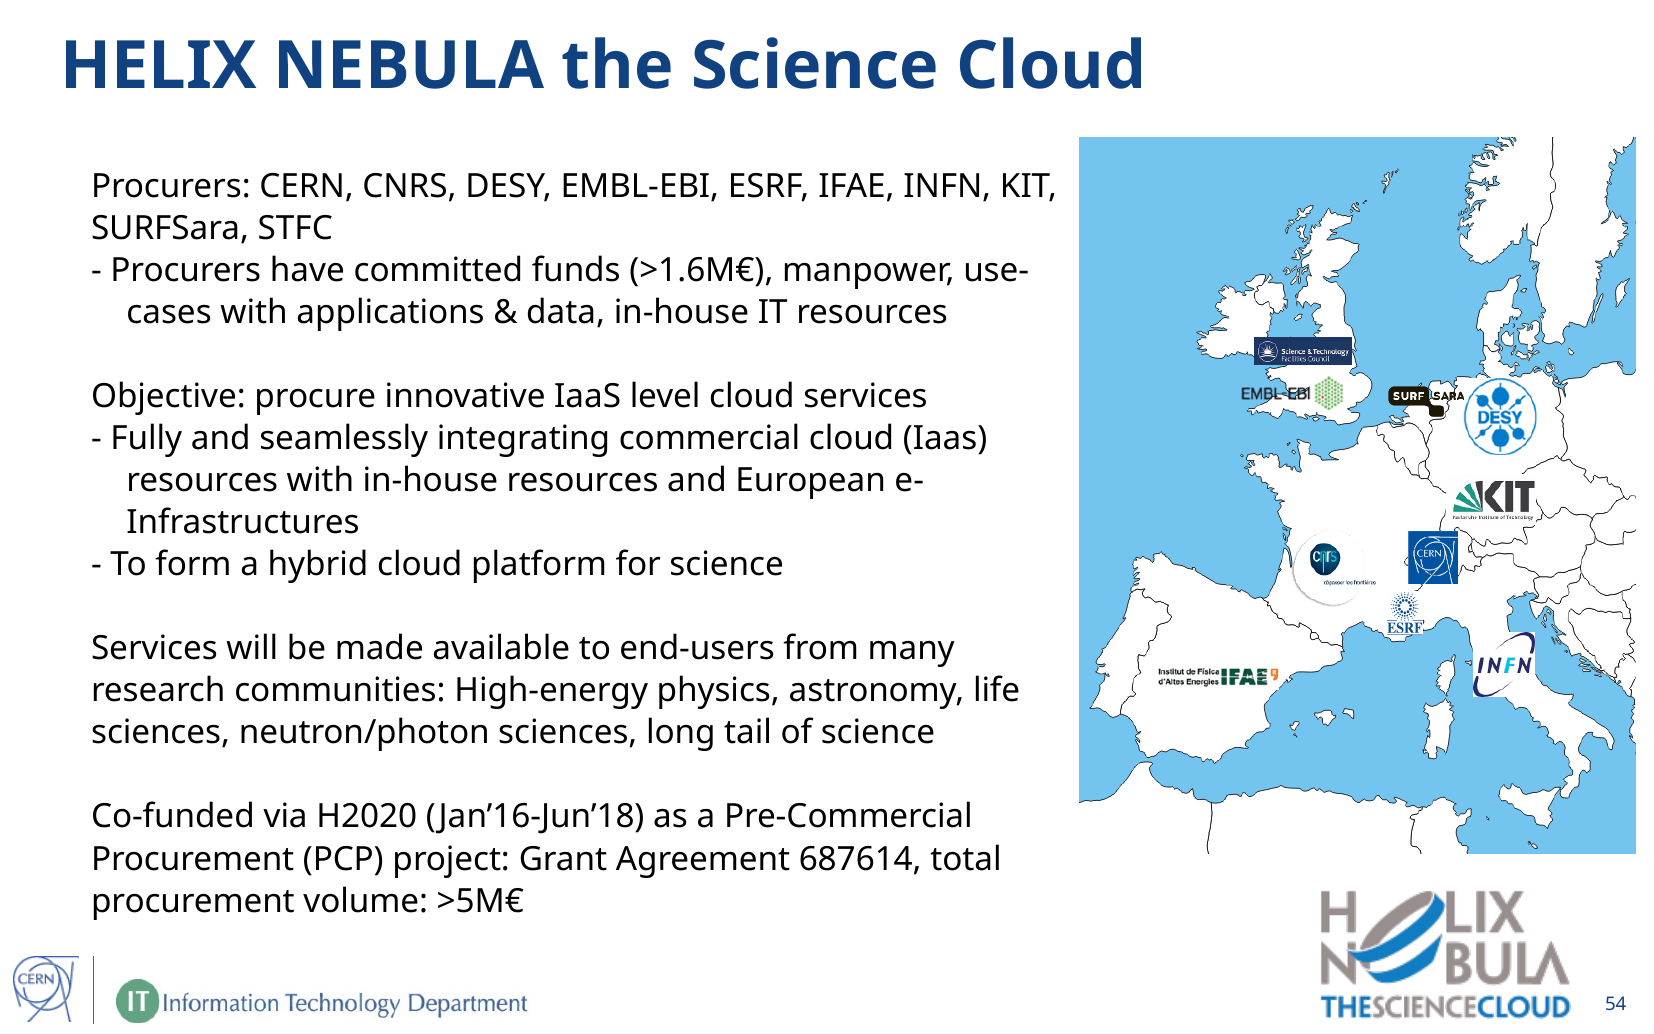

# HELIX NEBULA the Science Cloud
Procurers: CERN, CNRS, DESY, EMBL-EBI, ESRF, IFAE, INFN, KIT, SURFSara, STFC
- Procurers have committed funds (>1.6M€), manpower, use-cases with applications & data, in-house IT resources
Objective: procure innovative IaaS level cloud services
- Fully and seamlessly integrating commercial cloud (Iaas) resources with in-house resources and European e-Infrastructures
- To form a hybrid cloud platform for science
Services will be made available to end-users from many research communities: High-energy physics, astronomy, life sciences, neutron/photon sciences, long tail of science
Co-funded via H2020 (Jan’16-Jun’18) as a Pre-Commercial Procurement (PCP) project: Grant Agreement 687614, total procurement volume: >5M€